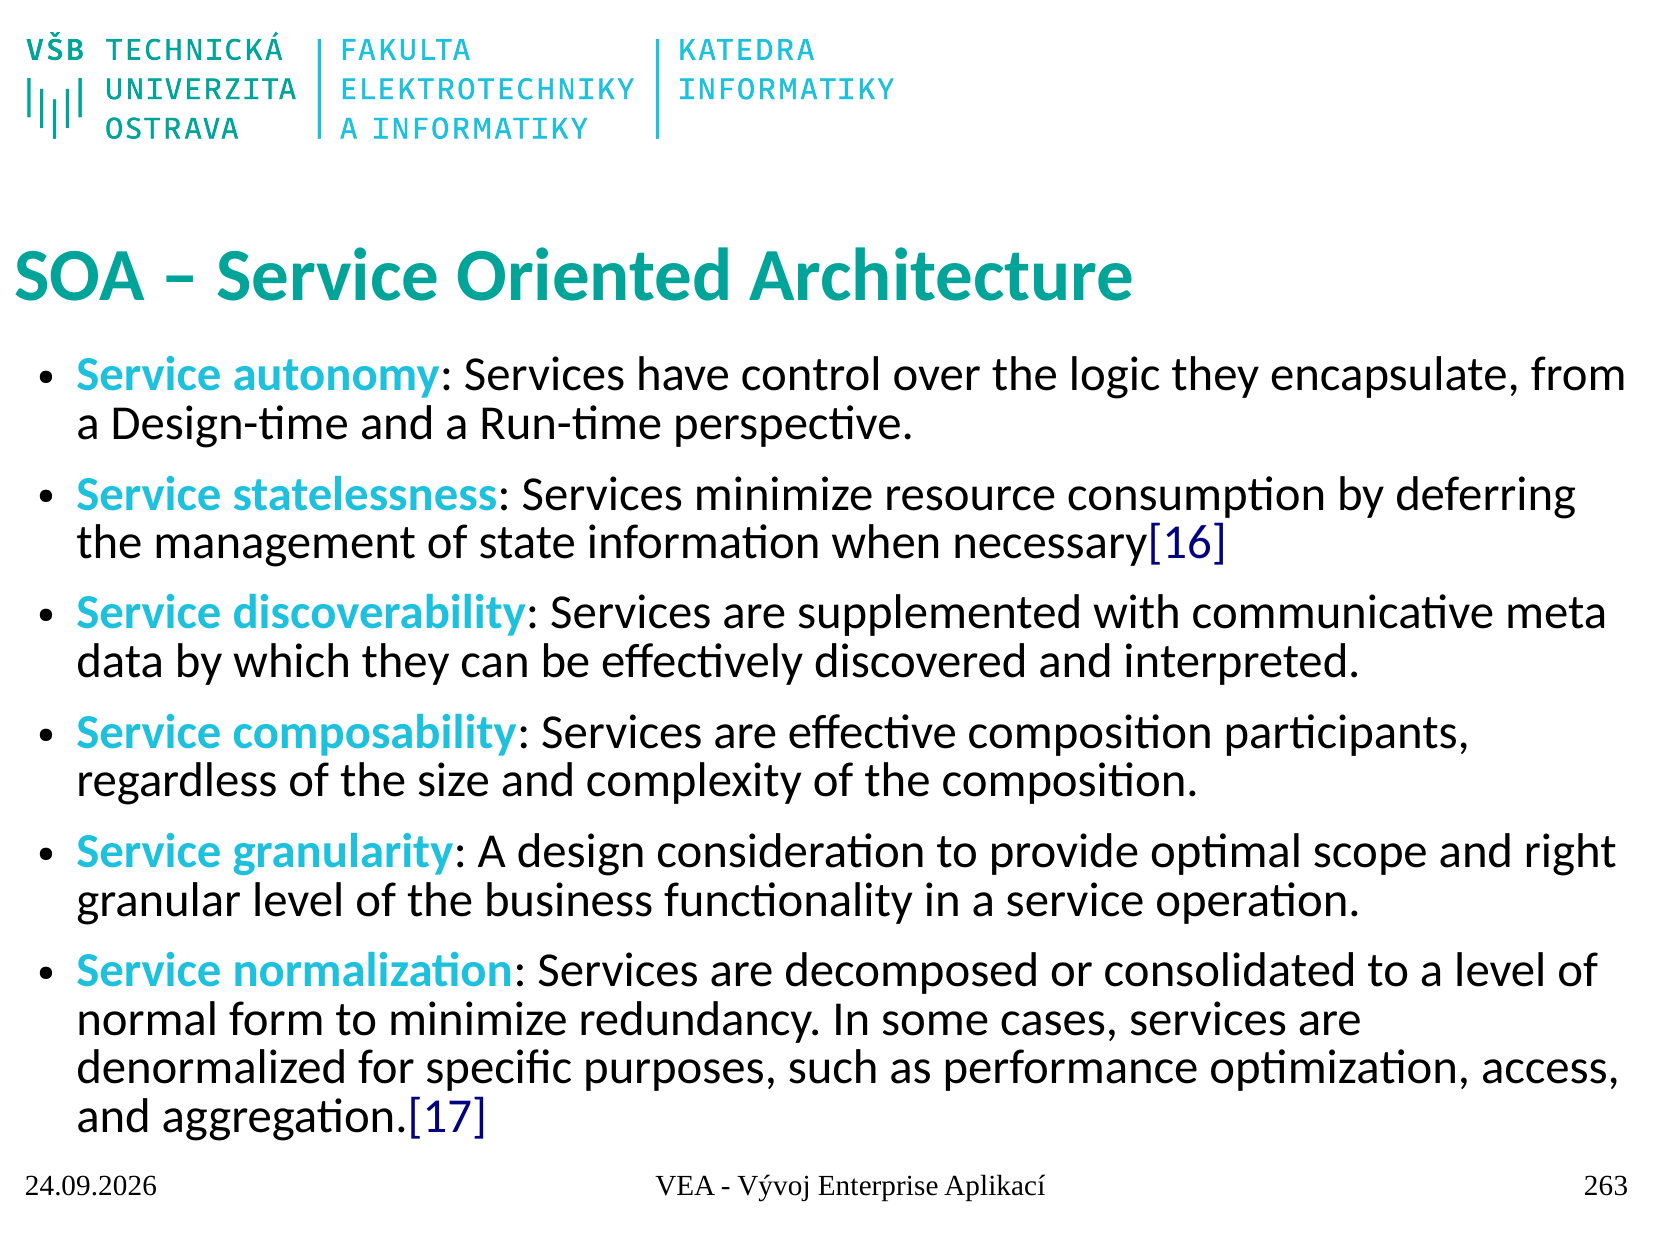

SOA – Service Oriented Architecture
# Service autonomy: Services have control over the logic they encapsulate, from a Design-time and a Run-time perspective.
Service statelessness: Services minimize resource consumption by deferring the management of state information when necessary[16]
Service discoverability: Services are supplemented with communicative meta data by which they can be effectively discovered and interpreted.
Service composability: Services are effective composition participants, regardless of the size and complexity of the composition.
Service granularity: A design consideration to provide optimal scope and right granular level of the business functionality in a service operation.
Service normalization: Services are decomposed or consolidated to a level of normal form to minimize redundancy. In some cases, services are denormalized for specific purposes, such as performance optimization, access, and aggregation.[17]
VEA - Vývoj Enterprise Aplikací
263